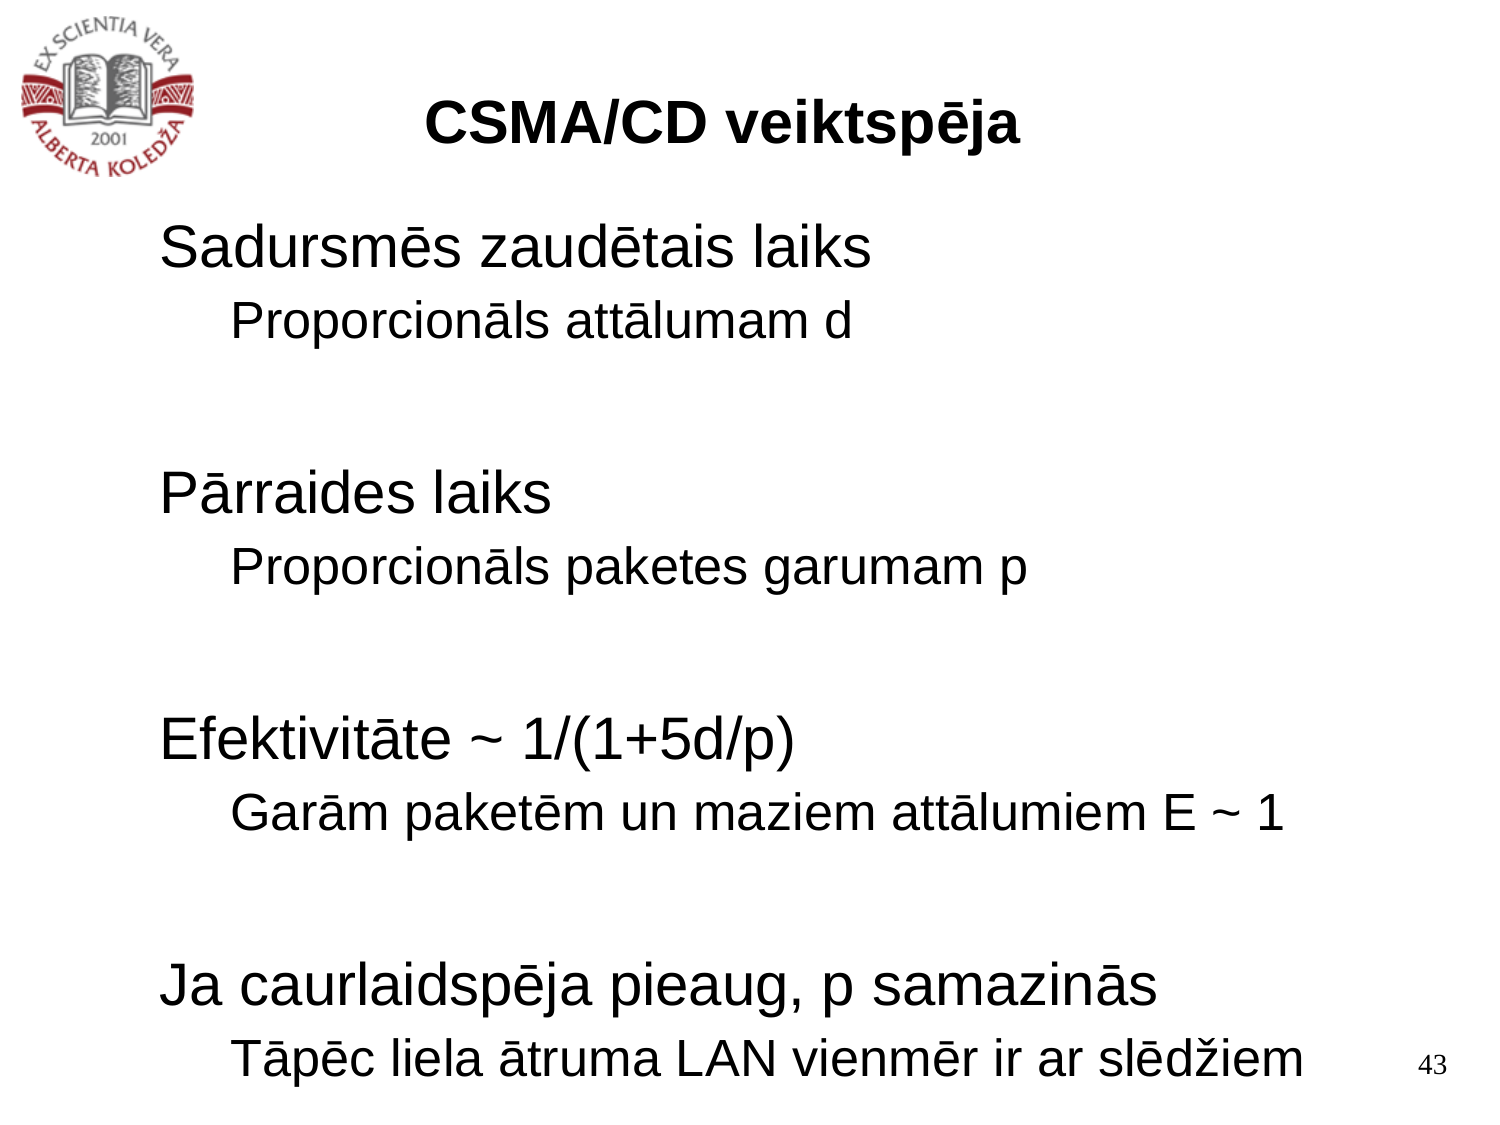

# CSMA/CD veiktspēja
Sadursmēs zaudētais laiks
Proporcionāls attālumam d
Pārraides laiks
Proporcionāls paketes garumam p
Efektivitāte ~ 1/(1+5d/p)
Garām paketēm un maziem attālumiem E ~ 1
Ja caurlaidspēja pieaug, p samazinās
Tāpēc liela ātruma LAN vienmēr ir ar slēdžiem